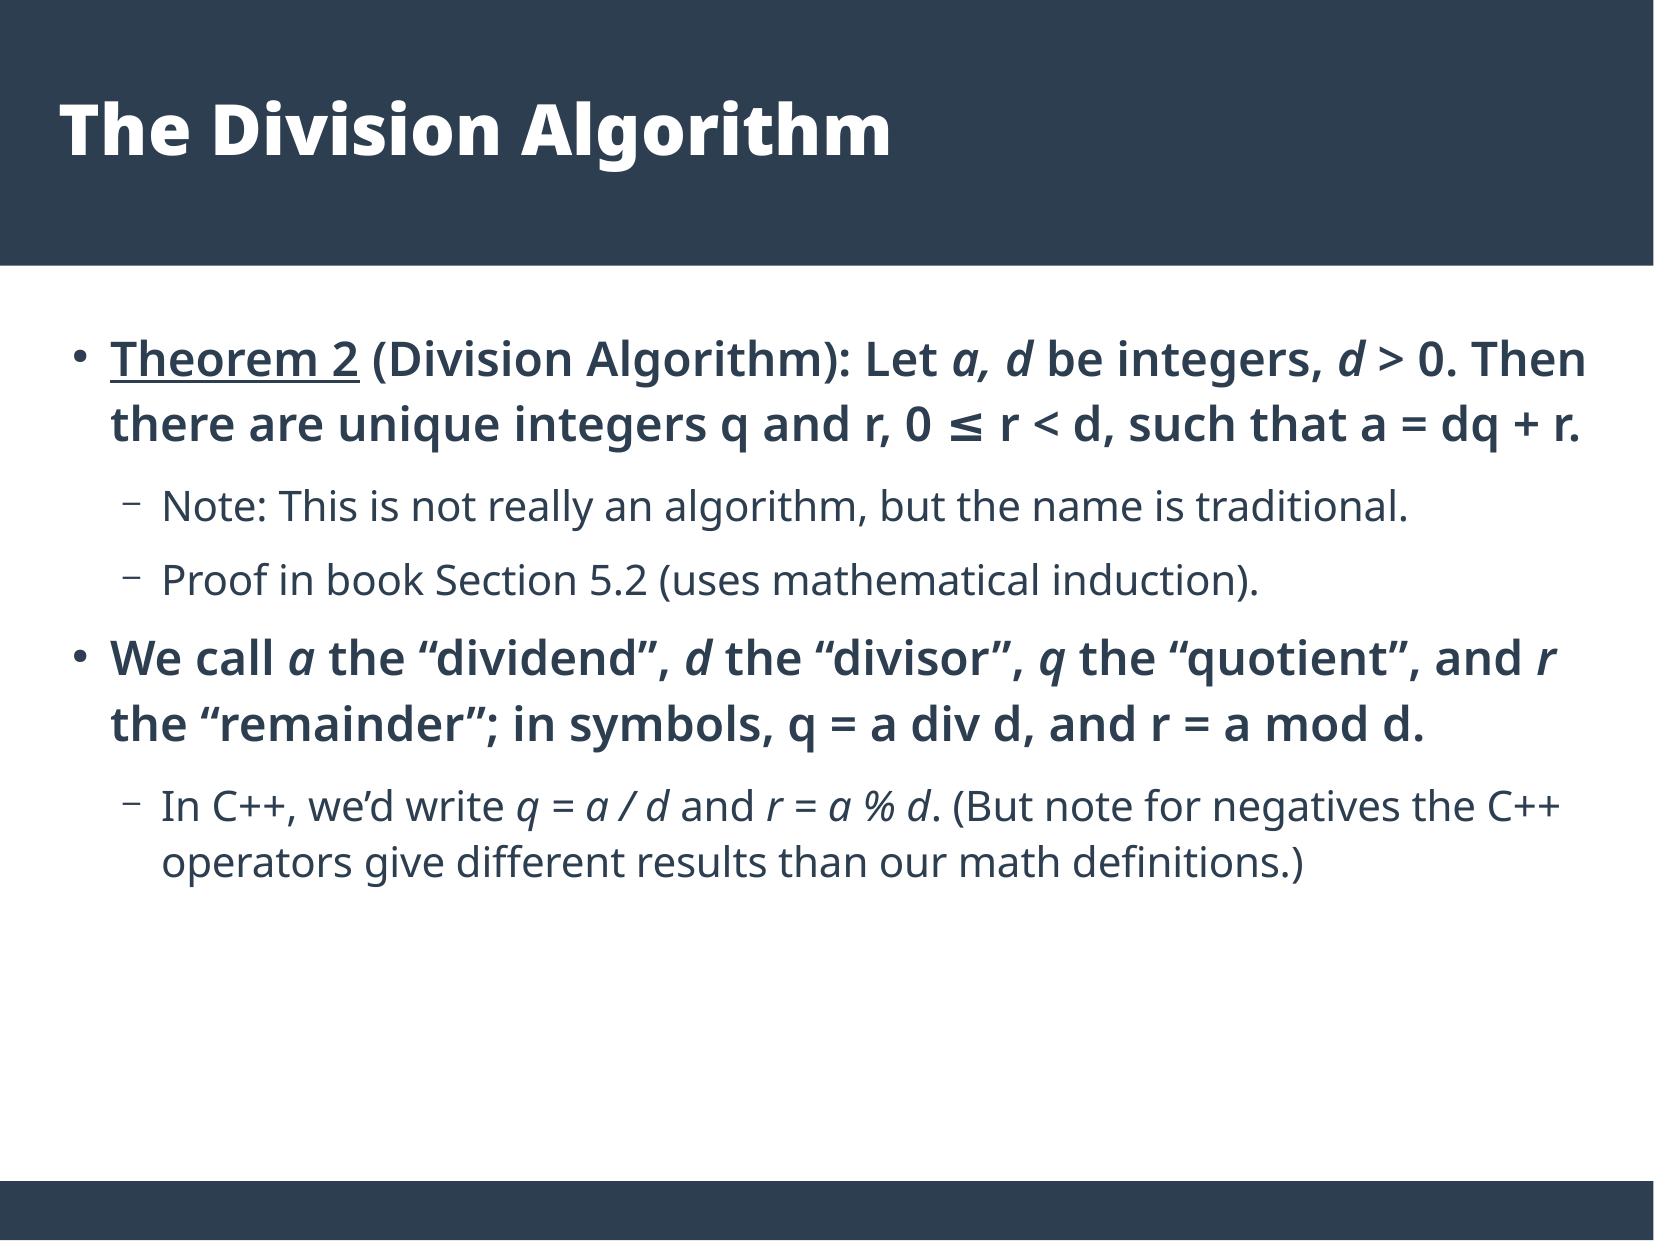

# The Division Algorithm
Theorem 2 (Division Algorithm): Let a, d be integers, d > 0. Then there are unique integers q and r, 0 ≤ r < d, such that a = dq + r.
Note: This is not really an algorithm, but the name is traditional.
Proof in book Section 5.2 (uses mathematical induction).
We call a the “dividend”, d the “divisor”, q the “quotient”, and r the “remainder”; in symbols, q = a div d, and r = a mod d.
In C++, we’d write q = a / d and r = a % d. (But note for negatives the C++ operators give different results than our math definitions.)